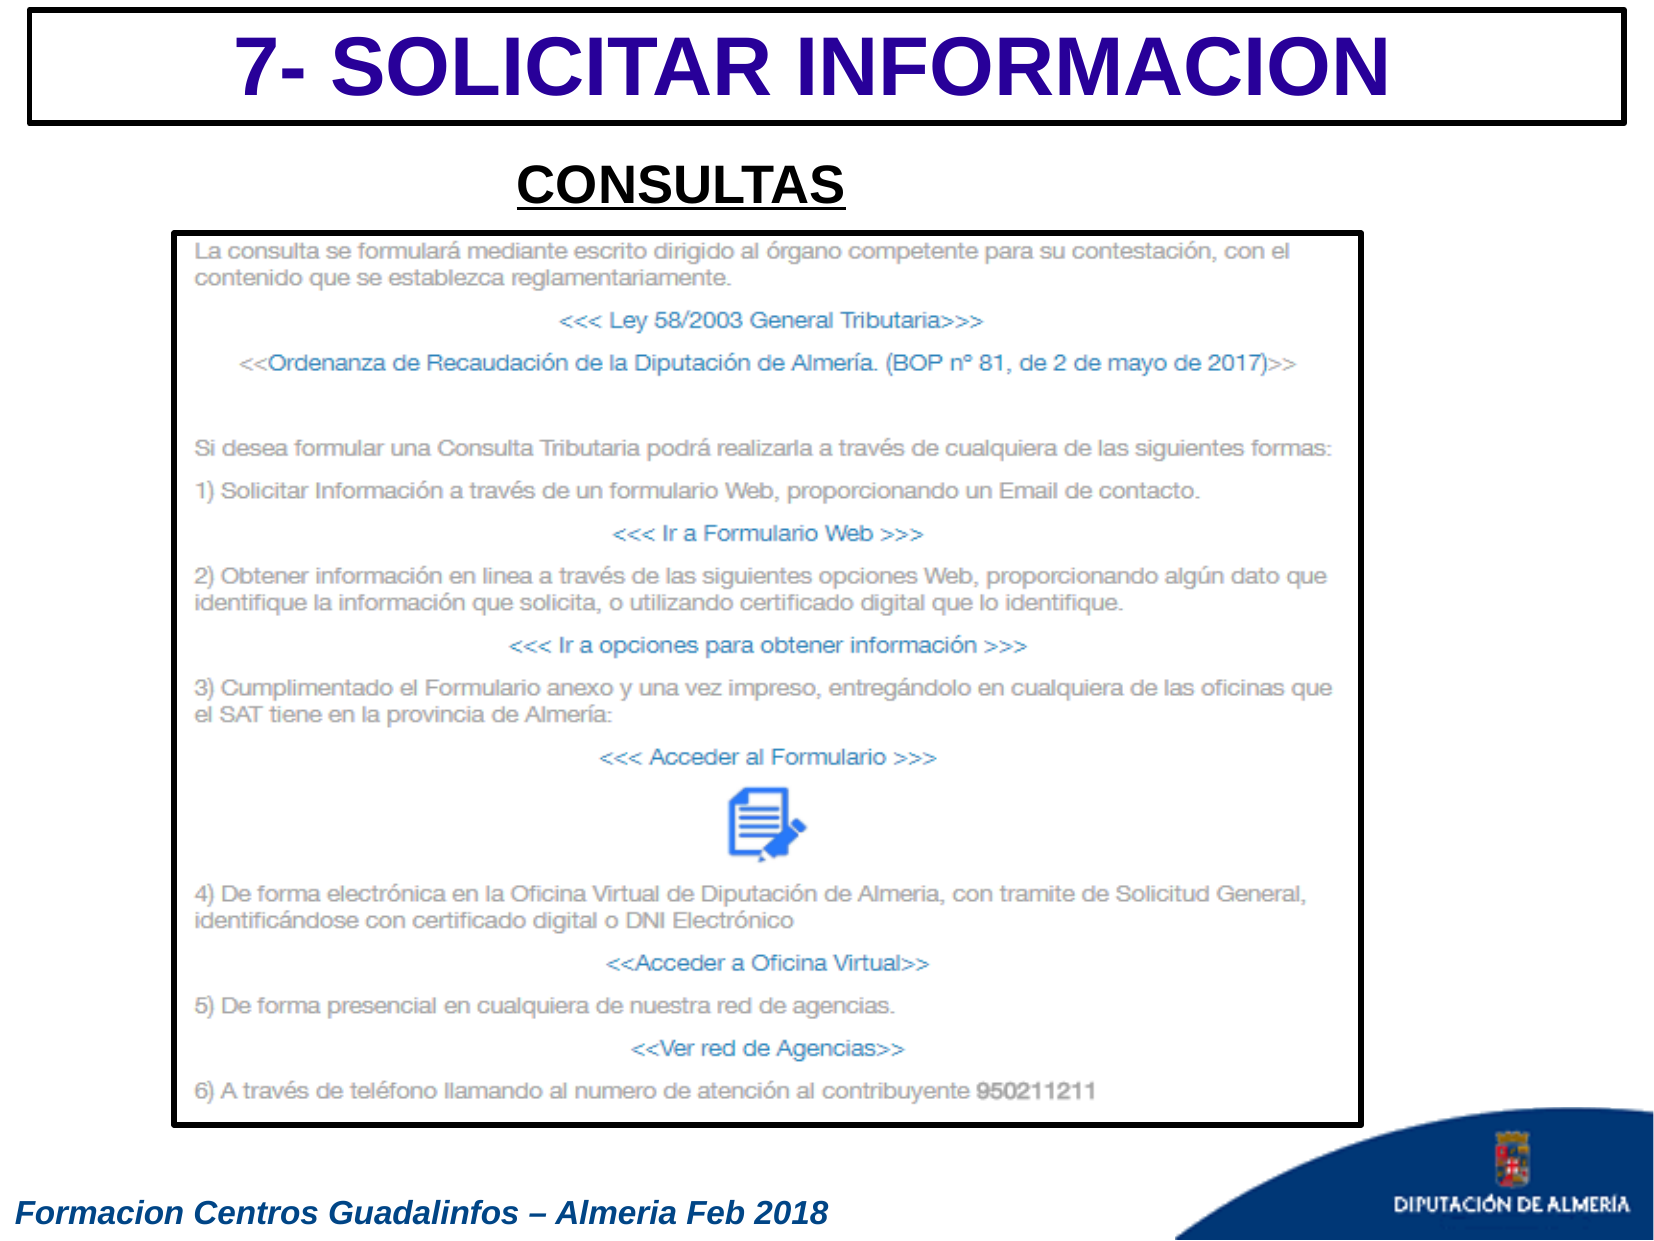

7- SOLICITAR INFORMACION
CONSULTAS
Formacion Centros Guadalinfos – Almeria Feb 2018